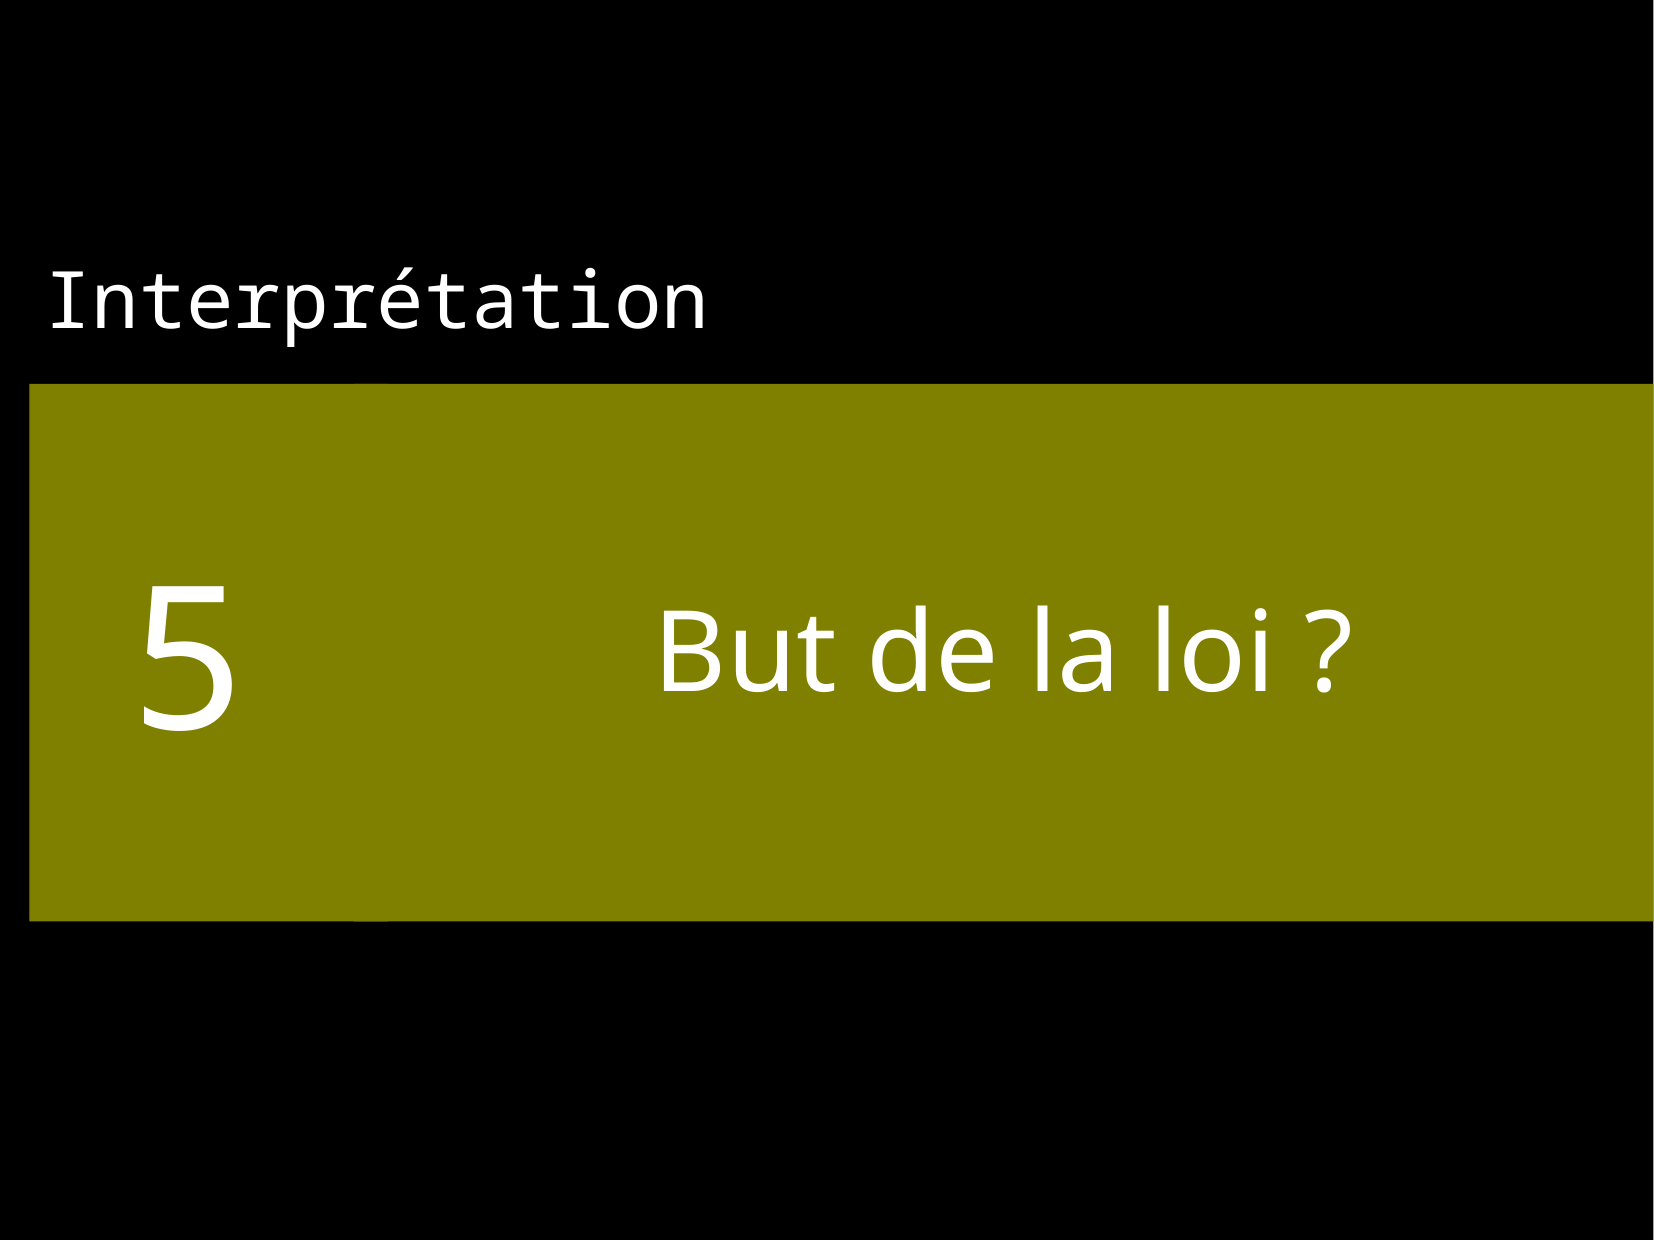

Interprétation
But de la loi ?
5